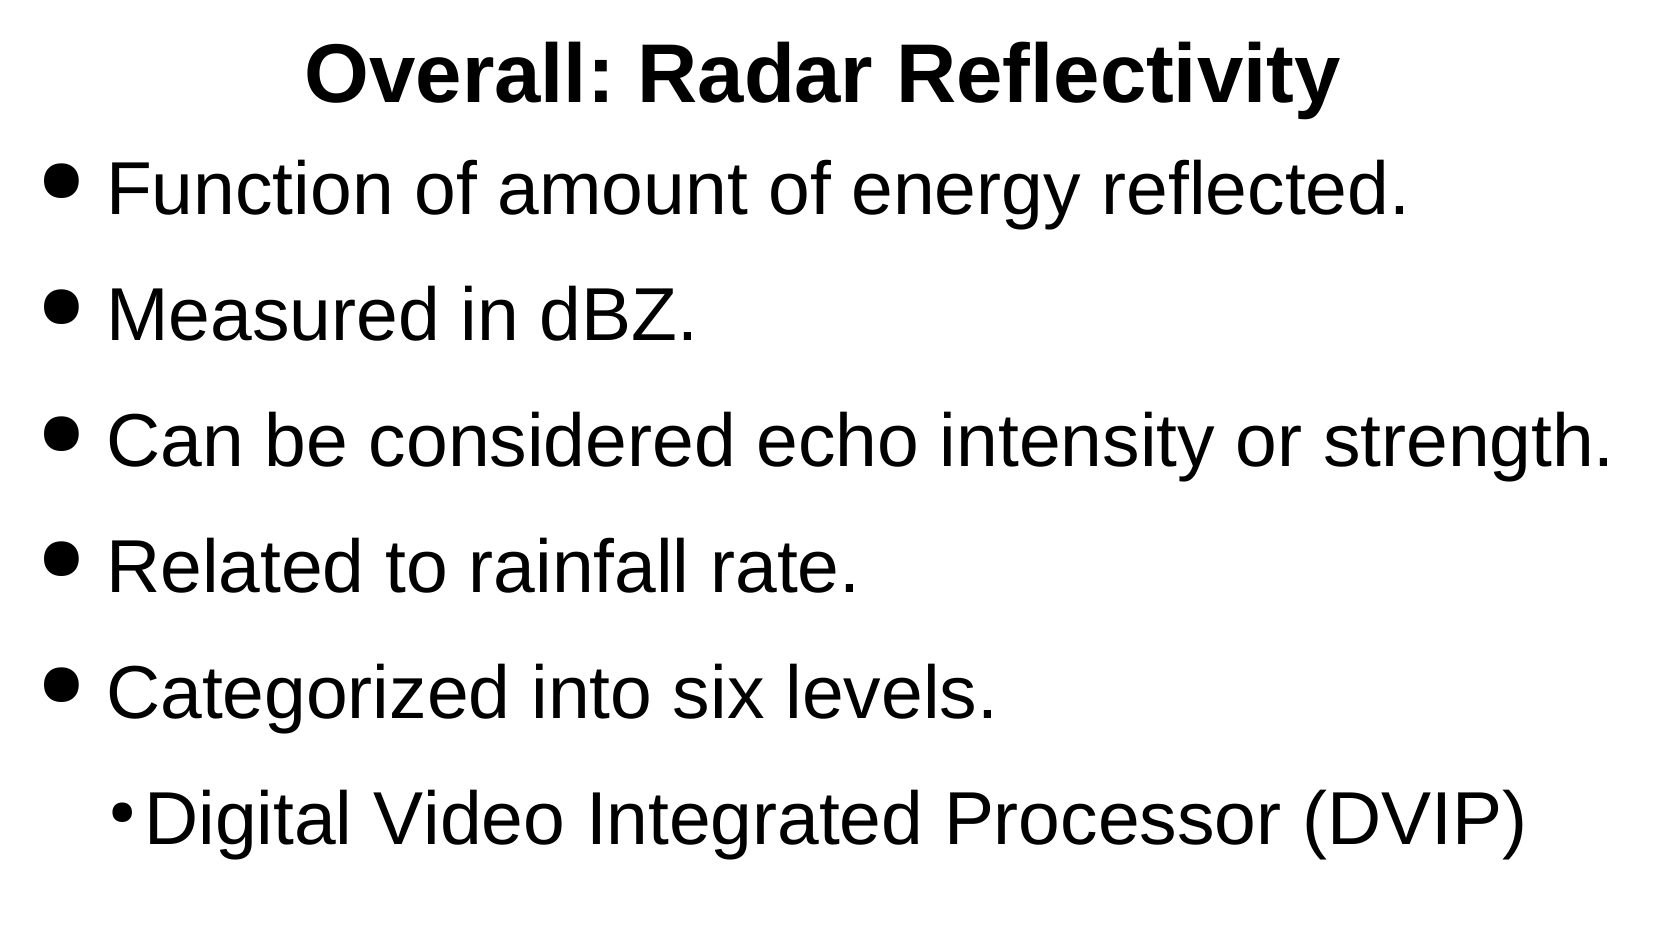

# Overall: Radar Reflectivity
 Function of amount of energy reflected.
 Measured in dBZ.
 Can be considered echo intensity or strength.
 Related to rainfall rate.
 Categorized into six levels.
Digital Video Integrated Processor (DVIP)